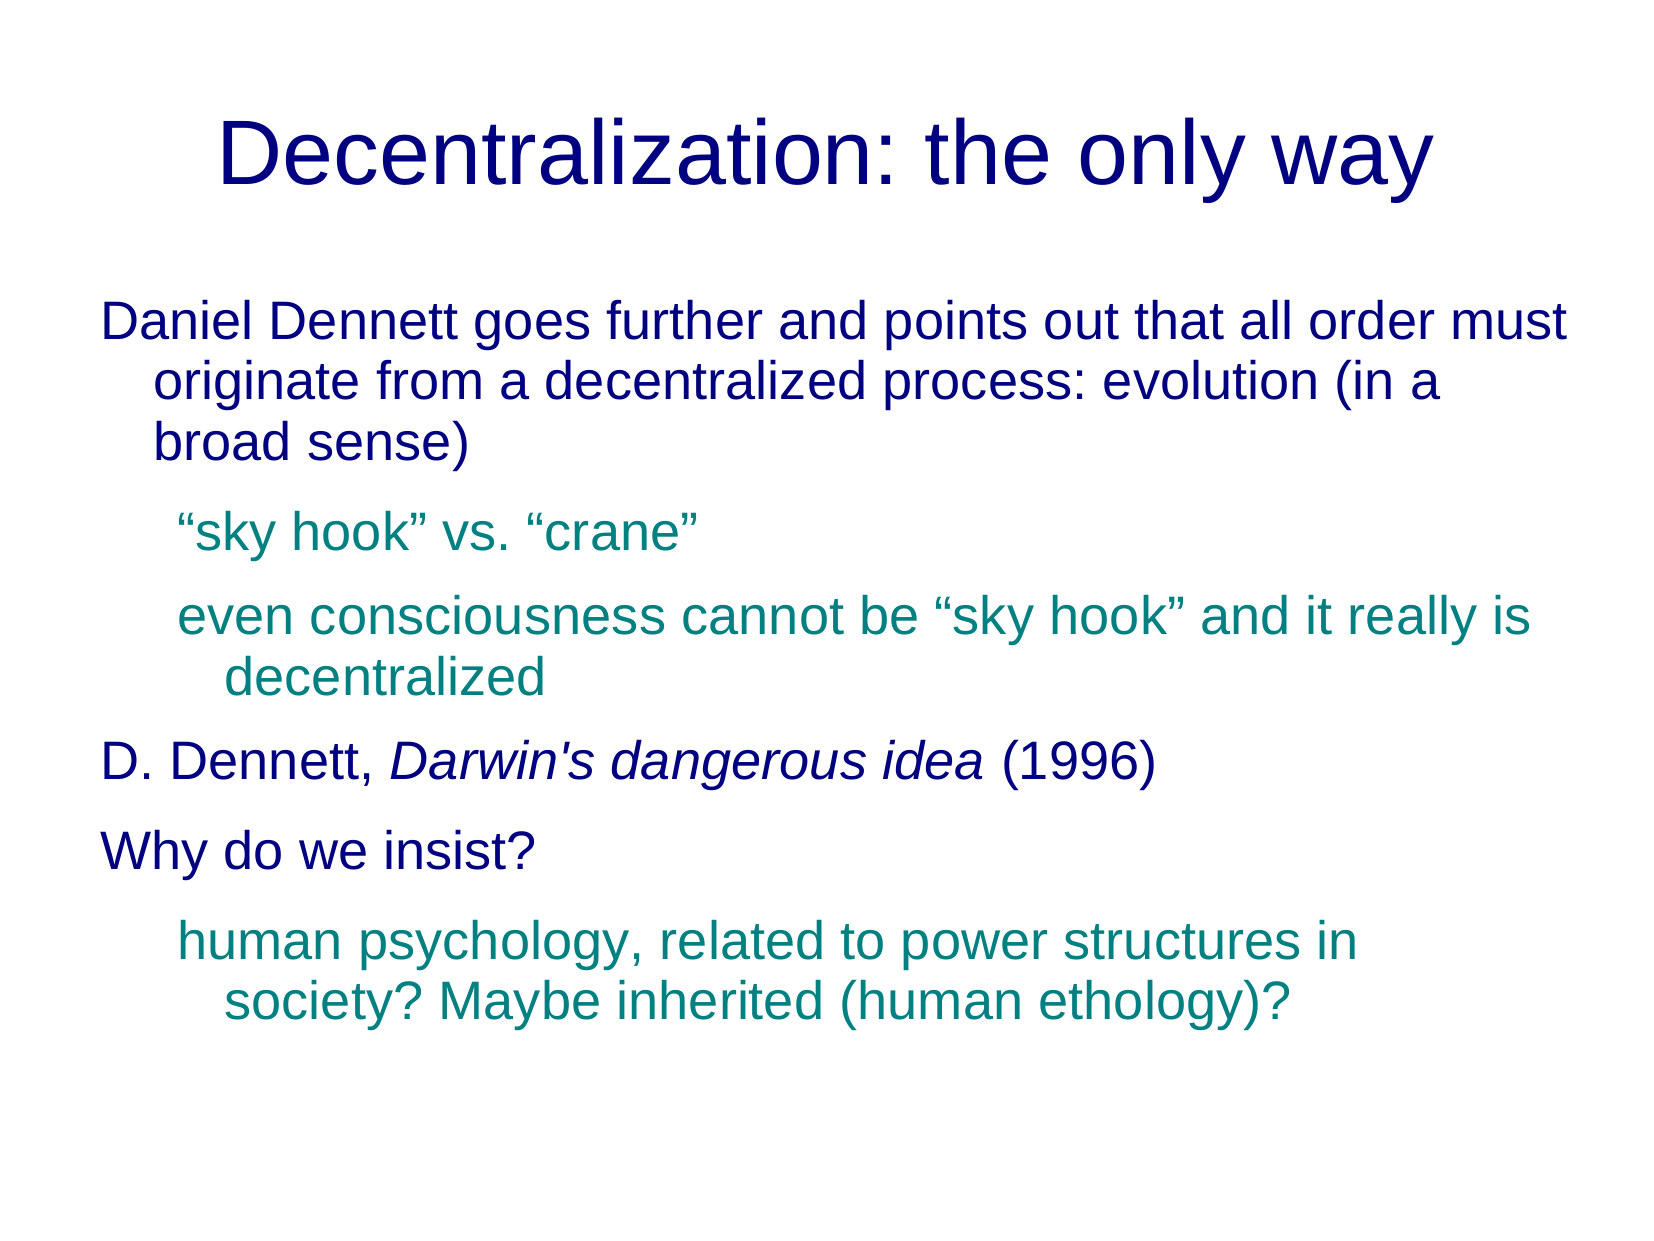

# Decentralization: the only way
Daniel Dennett goes further and points out that all order must originate from a decentralized process: evolution (in a broad sense)
“sky hook” vs. “crane”
even consciousness cannot be “sky hook” and it really is decentralized
D. Dennett, Darwin's dangerous idea (1996)
Why do we insist?
human psychology, related to power structures in society? Maybe inherited (human ethology)?